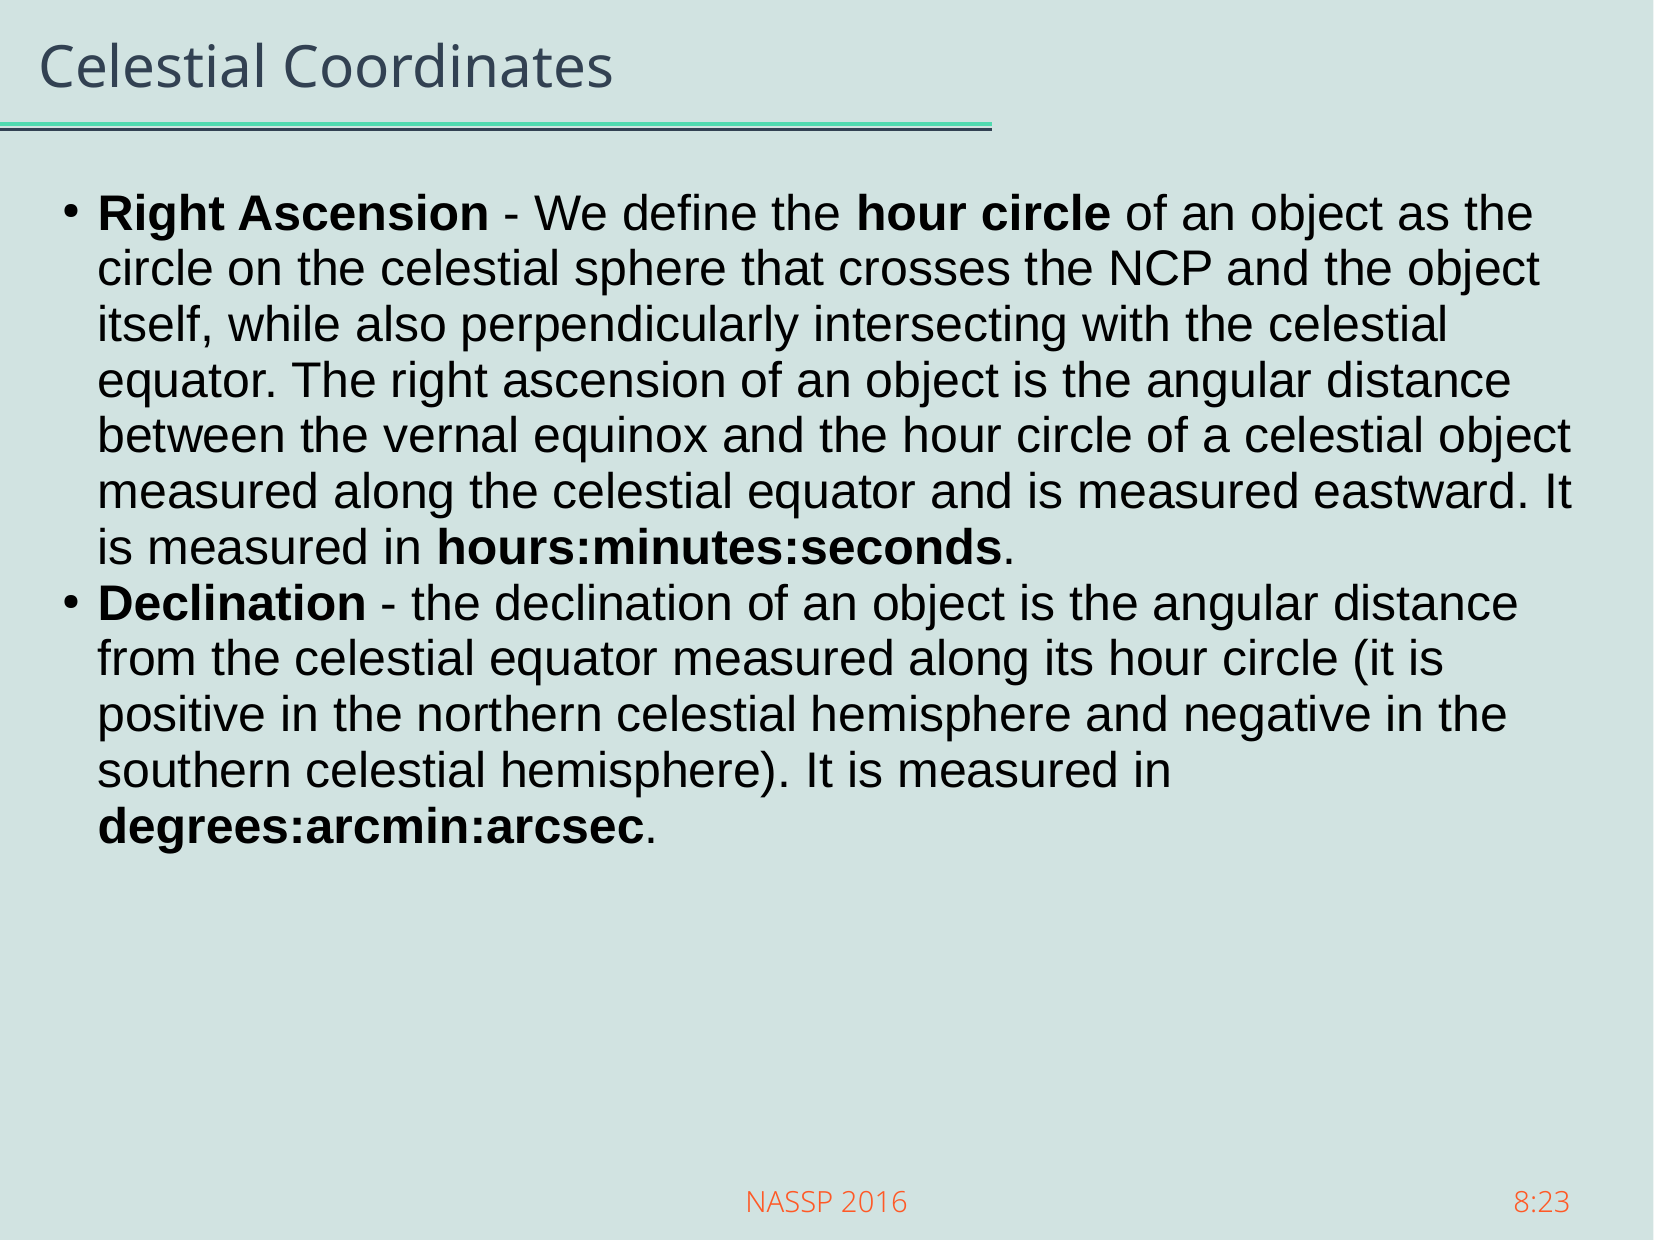

Celestial Coordinates
Right Ascension - We define the hour circle of an object as the circle on the celestial sphere that crosses the NCP and the object itself, while also perpendicularly intersecting with the celestial equator. The right ascension of an object is the angular distance between the vernal equinox and the hour circle of a celestial object measured along the celestial equator and is measured eastward. It is measured in hours:minutes:seconds.
Declination - the declination of an object is the angular distance from the celestial equator measured along its hour circle (it is positive in the northern celestial hemisphere and negative in the southern celestial hemisphere). It is measured in degrees:arcmin:arcsec.
NASSP 2016
8